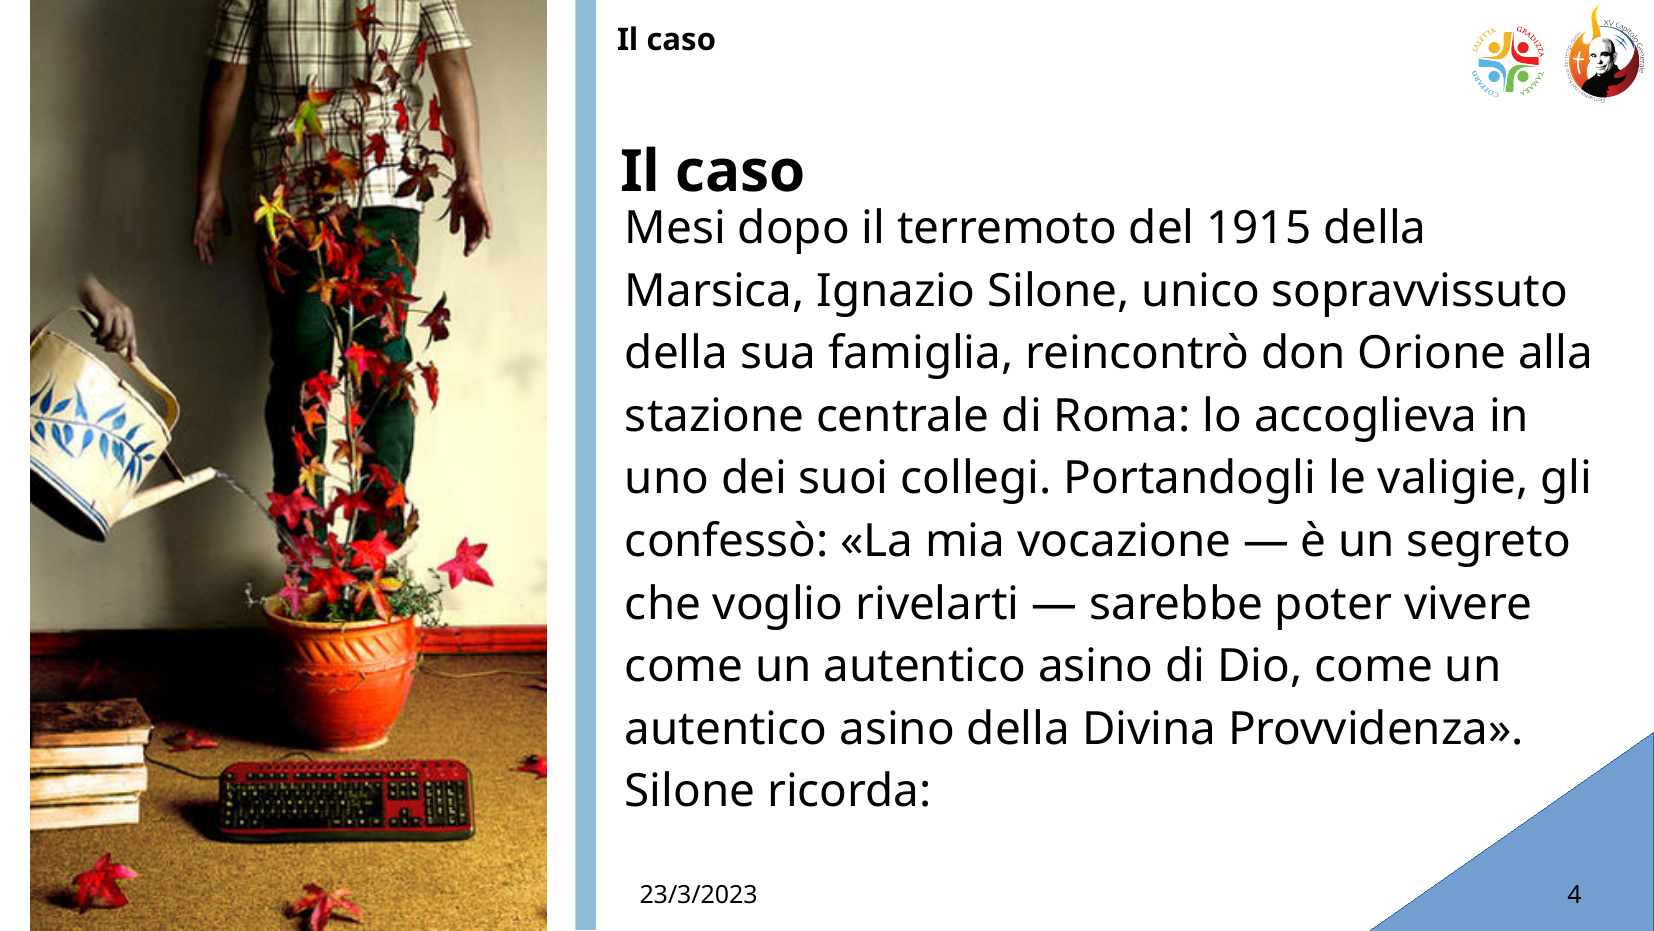

Il caso
Il caso
# Mesi dopo il terremoto del 1915 della Marsica, Ignazio Silone, unico sopravvissuto della sua famiglia, reincontrò don Orione alla stazione centrale di Roma: lo accoglieva in uno dei suoi collegi. Portandogli le valigie, gli confessò: «La mia vocazione — è un segreto che voglio rivelarti — sarebbe poter vivere come un autentico asino di Dio, come un autentico asino della Divina Provvidenza». Silone ricorda: